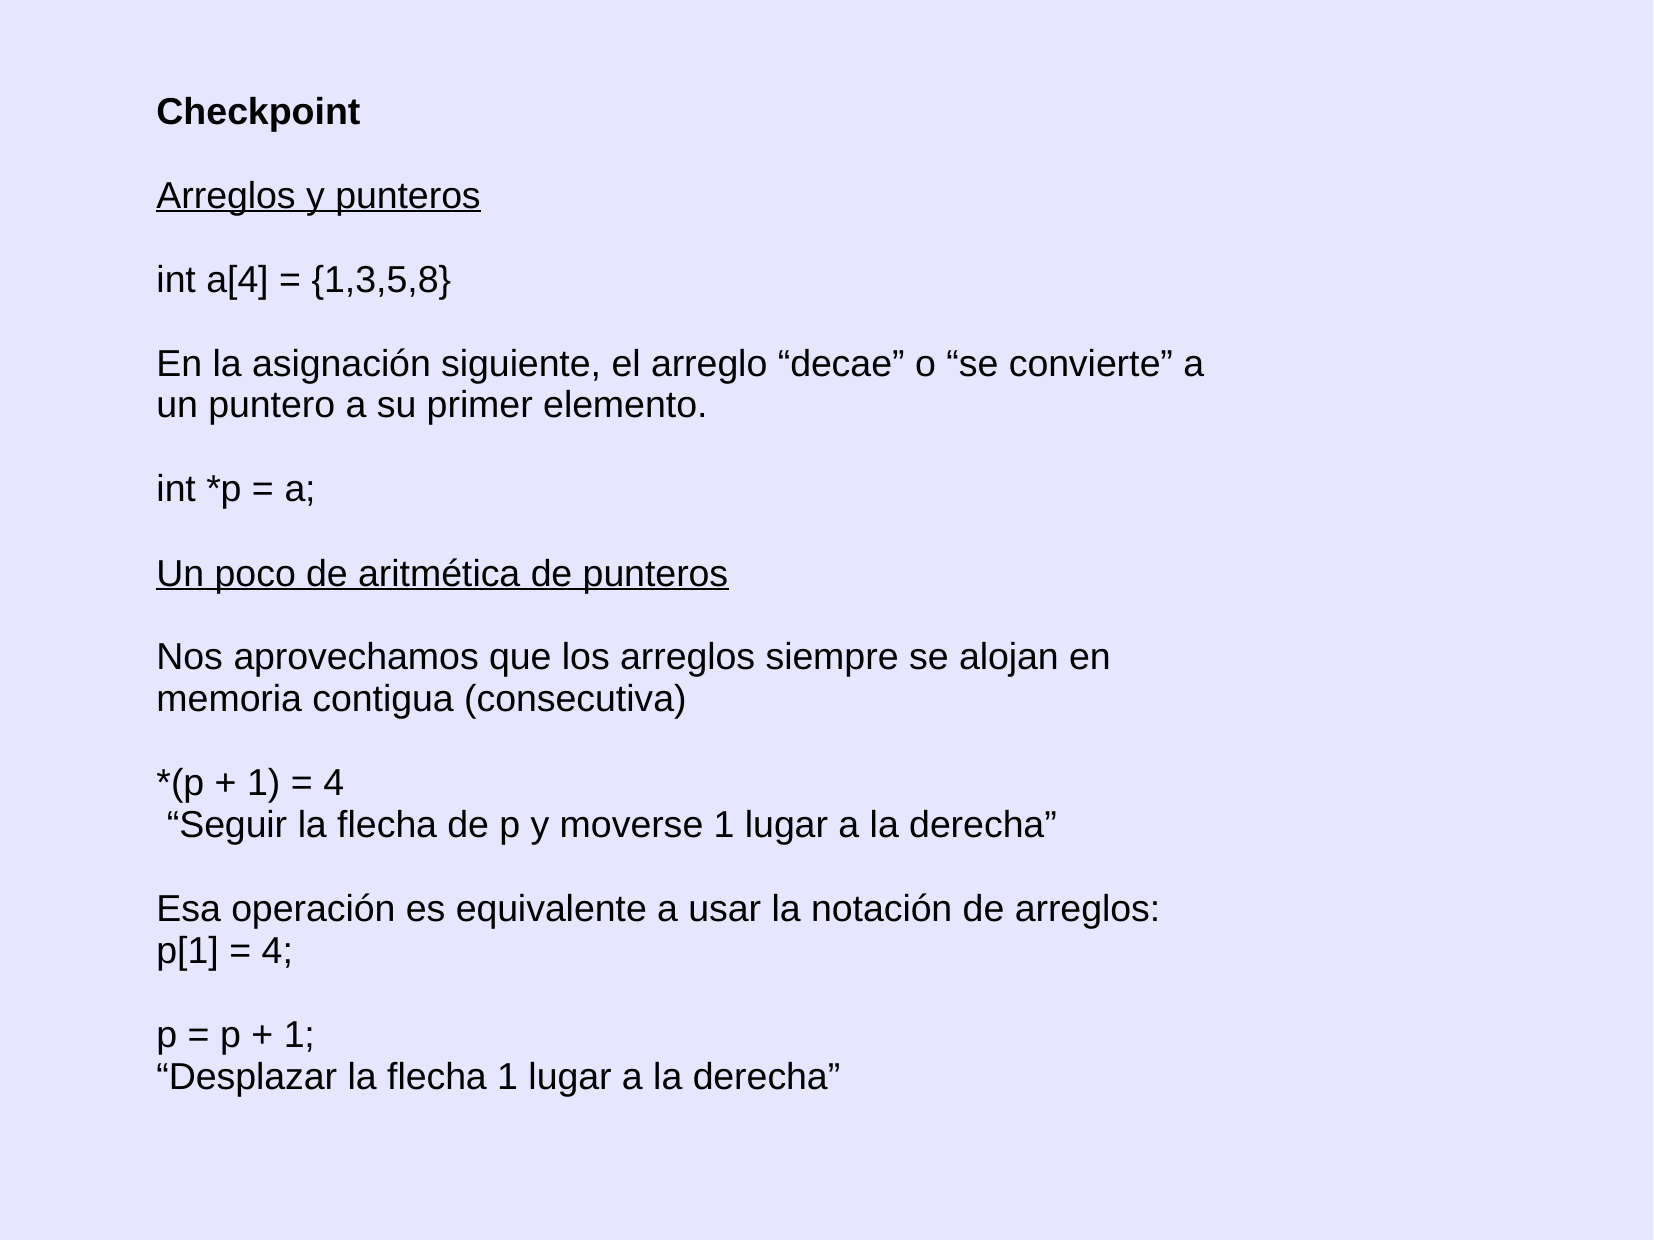

Checkpoint
Arreglos y punteros
int a[4] = {1,3,5,8}
En la asignación siguiente, el arreglo “decae” o “se convierte” a un puntero a su primer elemento.
int *p = a;
Un poco de aritmética de punteros
Nos aprovechamos que los arreglos siempre se alojan en memoria contigua (consecutiva)
*(p + 1) = 4
 “Seguir la flecha de p y moverse 1 lugar a la derecha”
Esa operación es equivalente a usar la notación de arreglos:
p[1] = 4;
p = p + 1;
“Desplazar la flecha 1 lugar a la derecha”